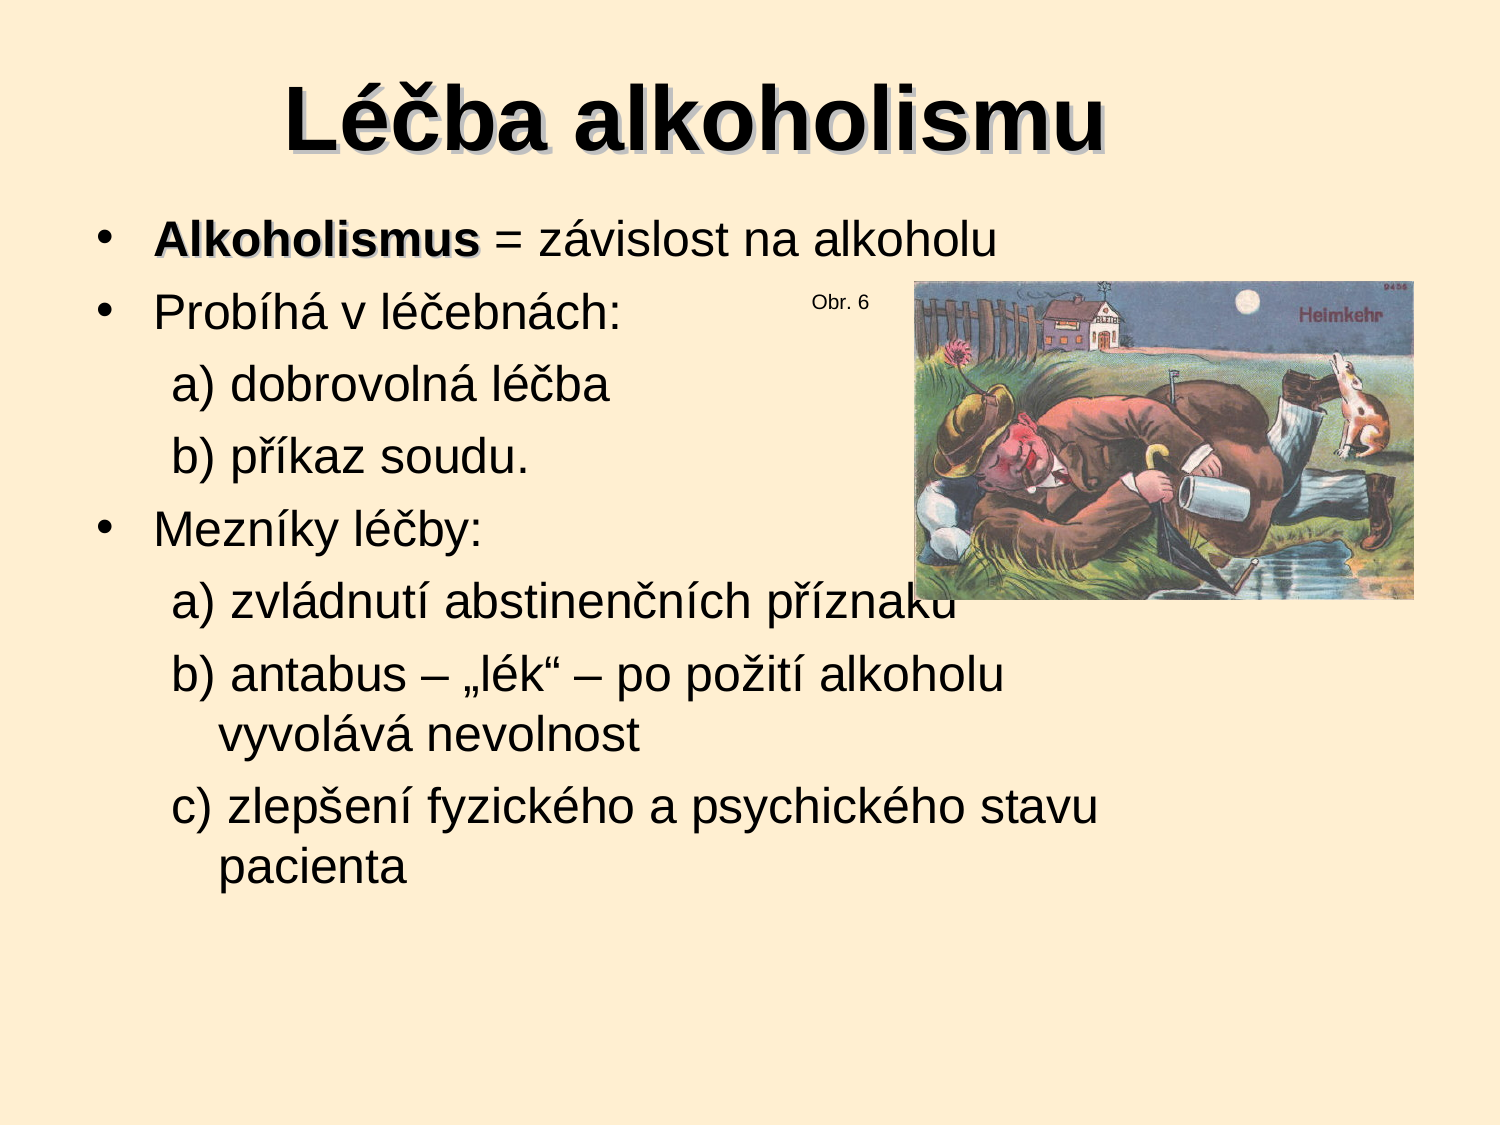

# Léčba alkoholismu
Alkoholismus = závislost na alkoholu
Probíhá v léčebnách:
a) dobrovolná léčba
b) příkaz soudu.
Mezníky léčby:
a) zvládnutí abstinenčních příznaků
b) antabus – „lék“ – po požití alkoholu vyvolává nevolnost
c) zlepšení fyzického a psychického stavu pacienta
Obr. 6